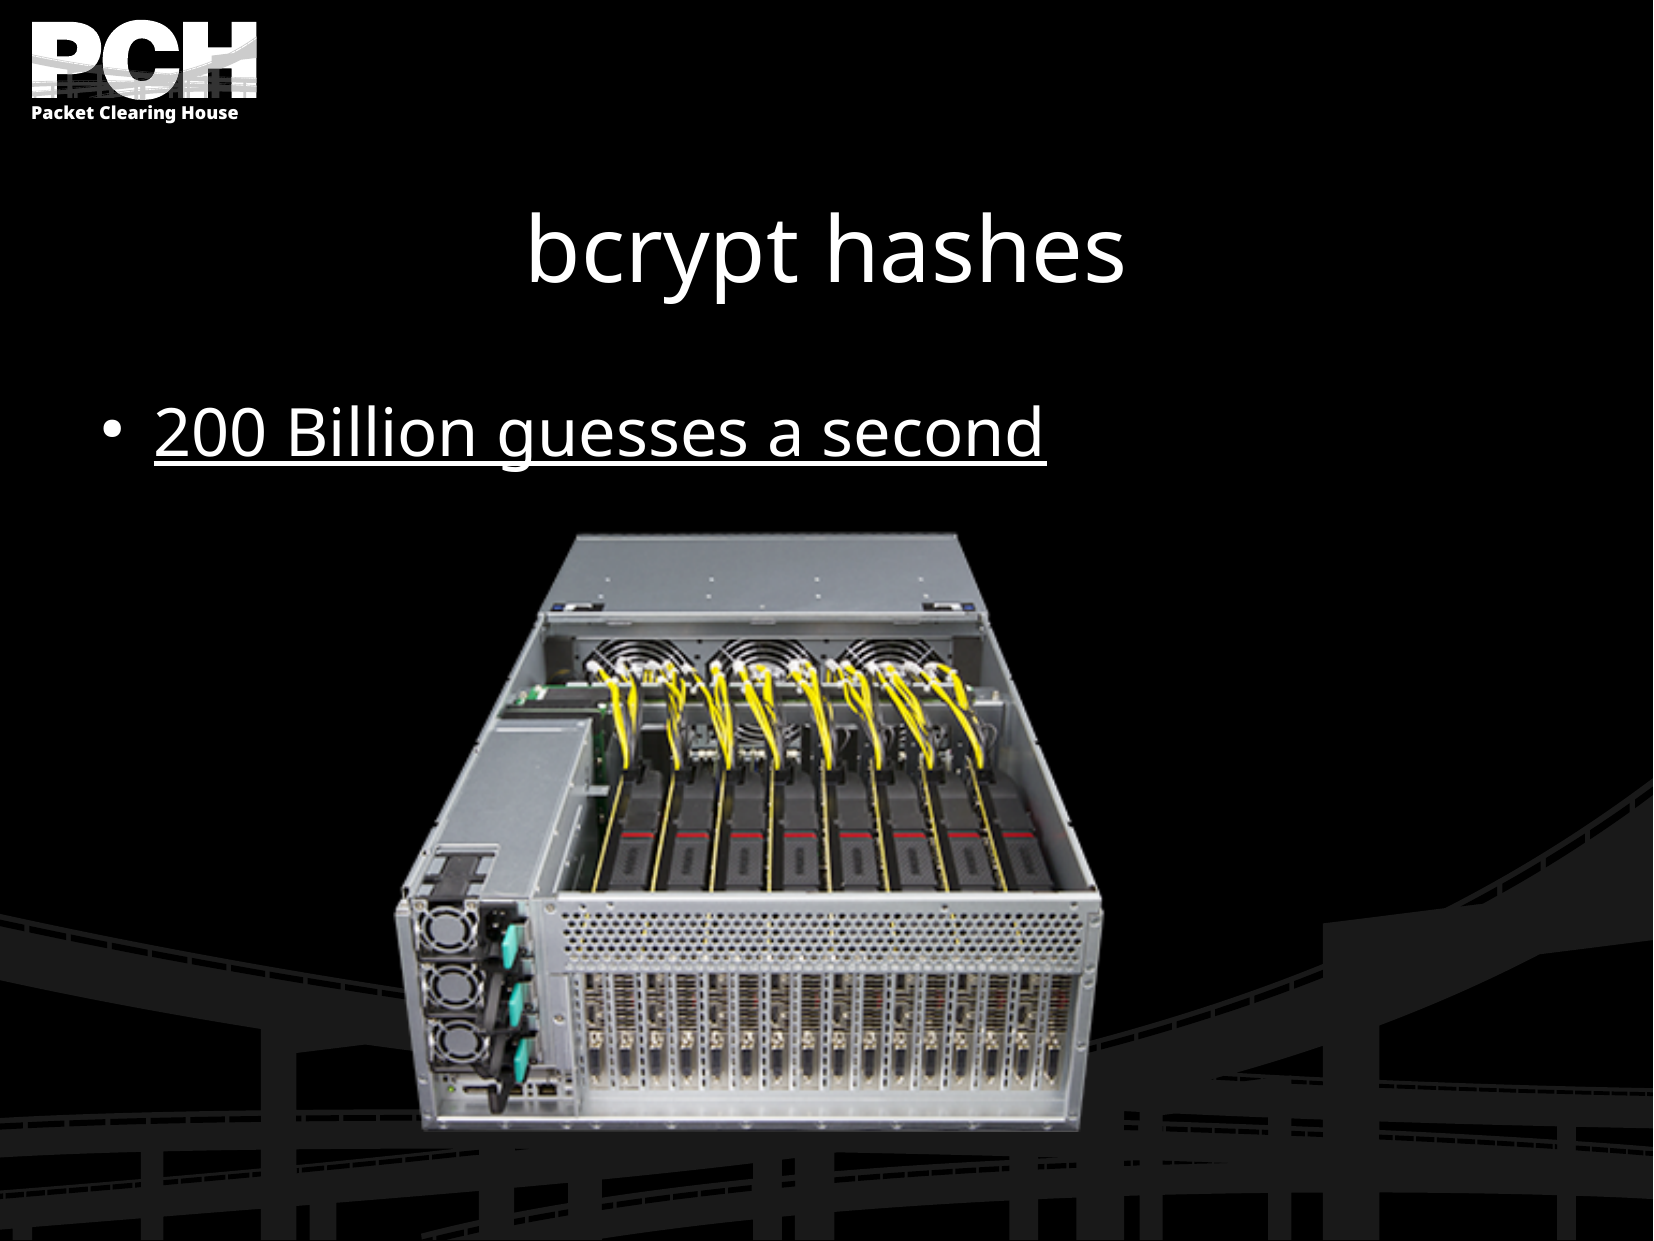

# bcrypt hashes
200 Billion guesses a second